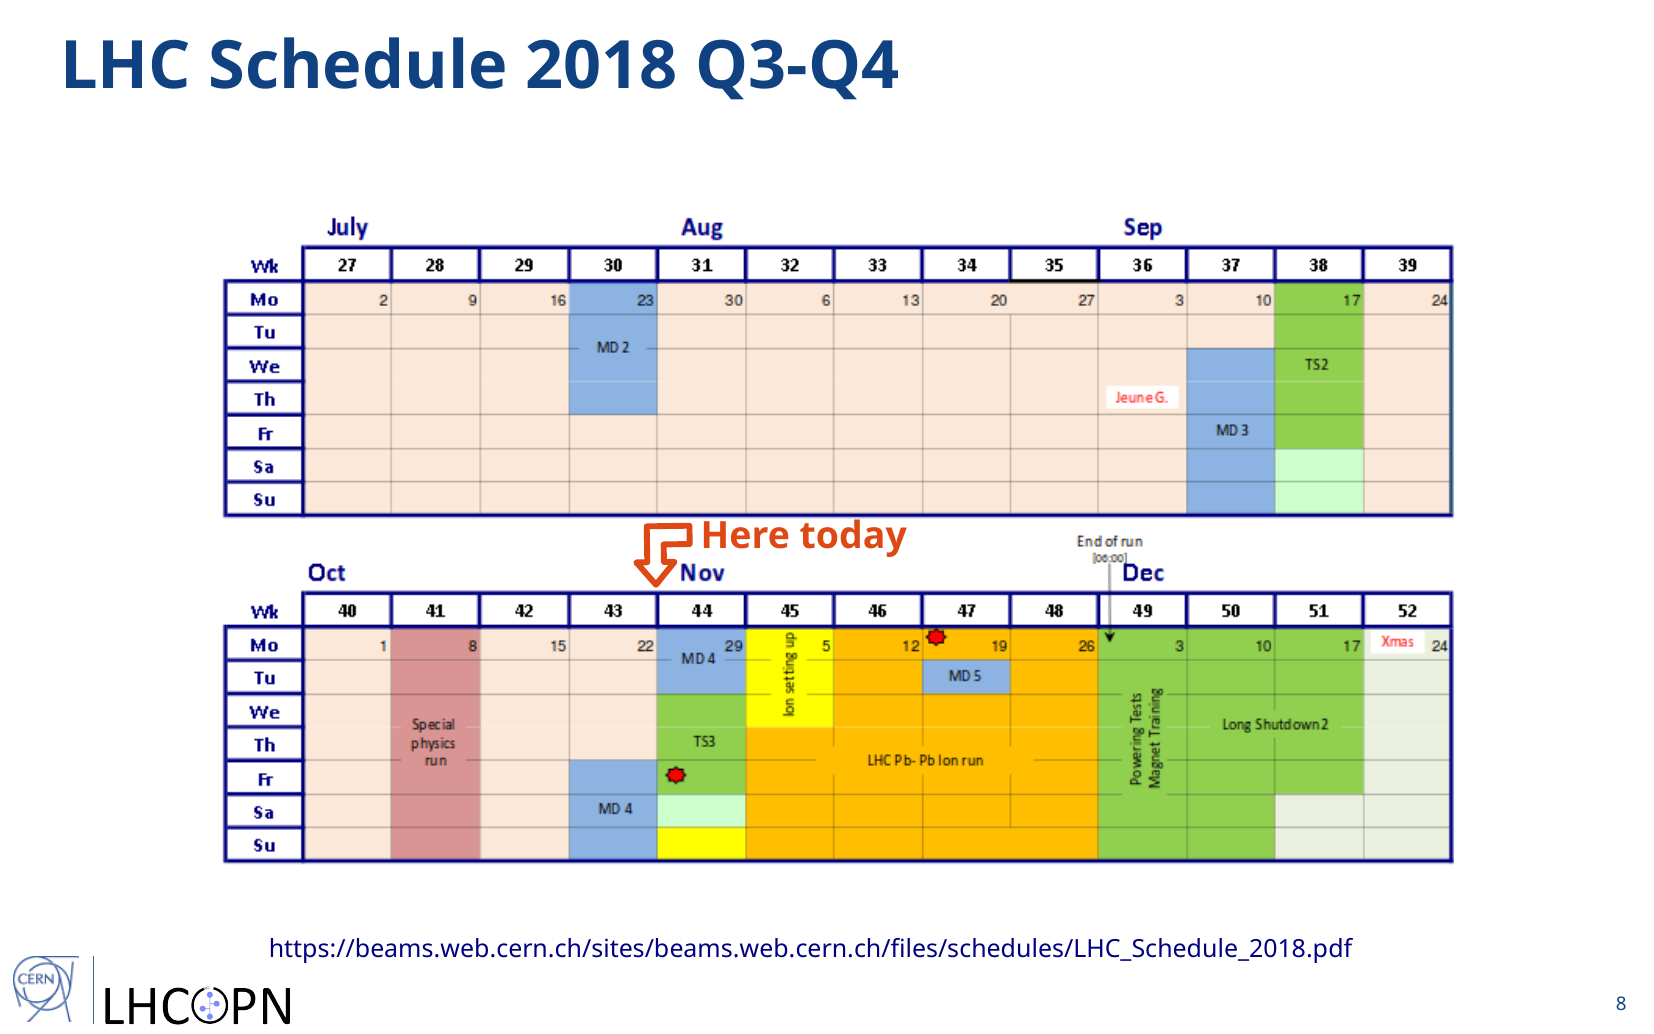

# LHC Schedule 2018 Q3-Q4
Here today
https://beams.web.cern.ch/sites/beams.web.cern.ch/files/schedules/LHC_Schedule_2018.pdf